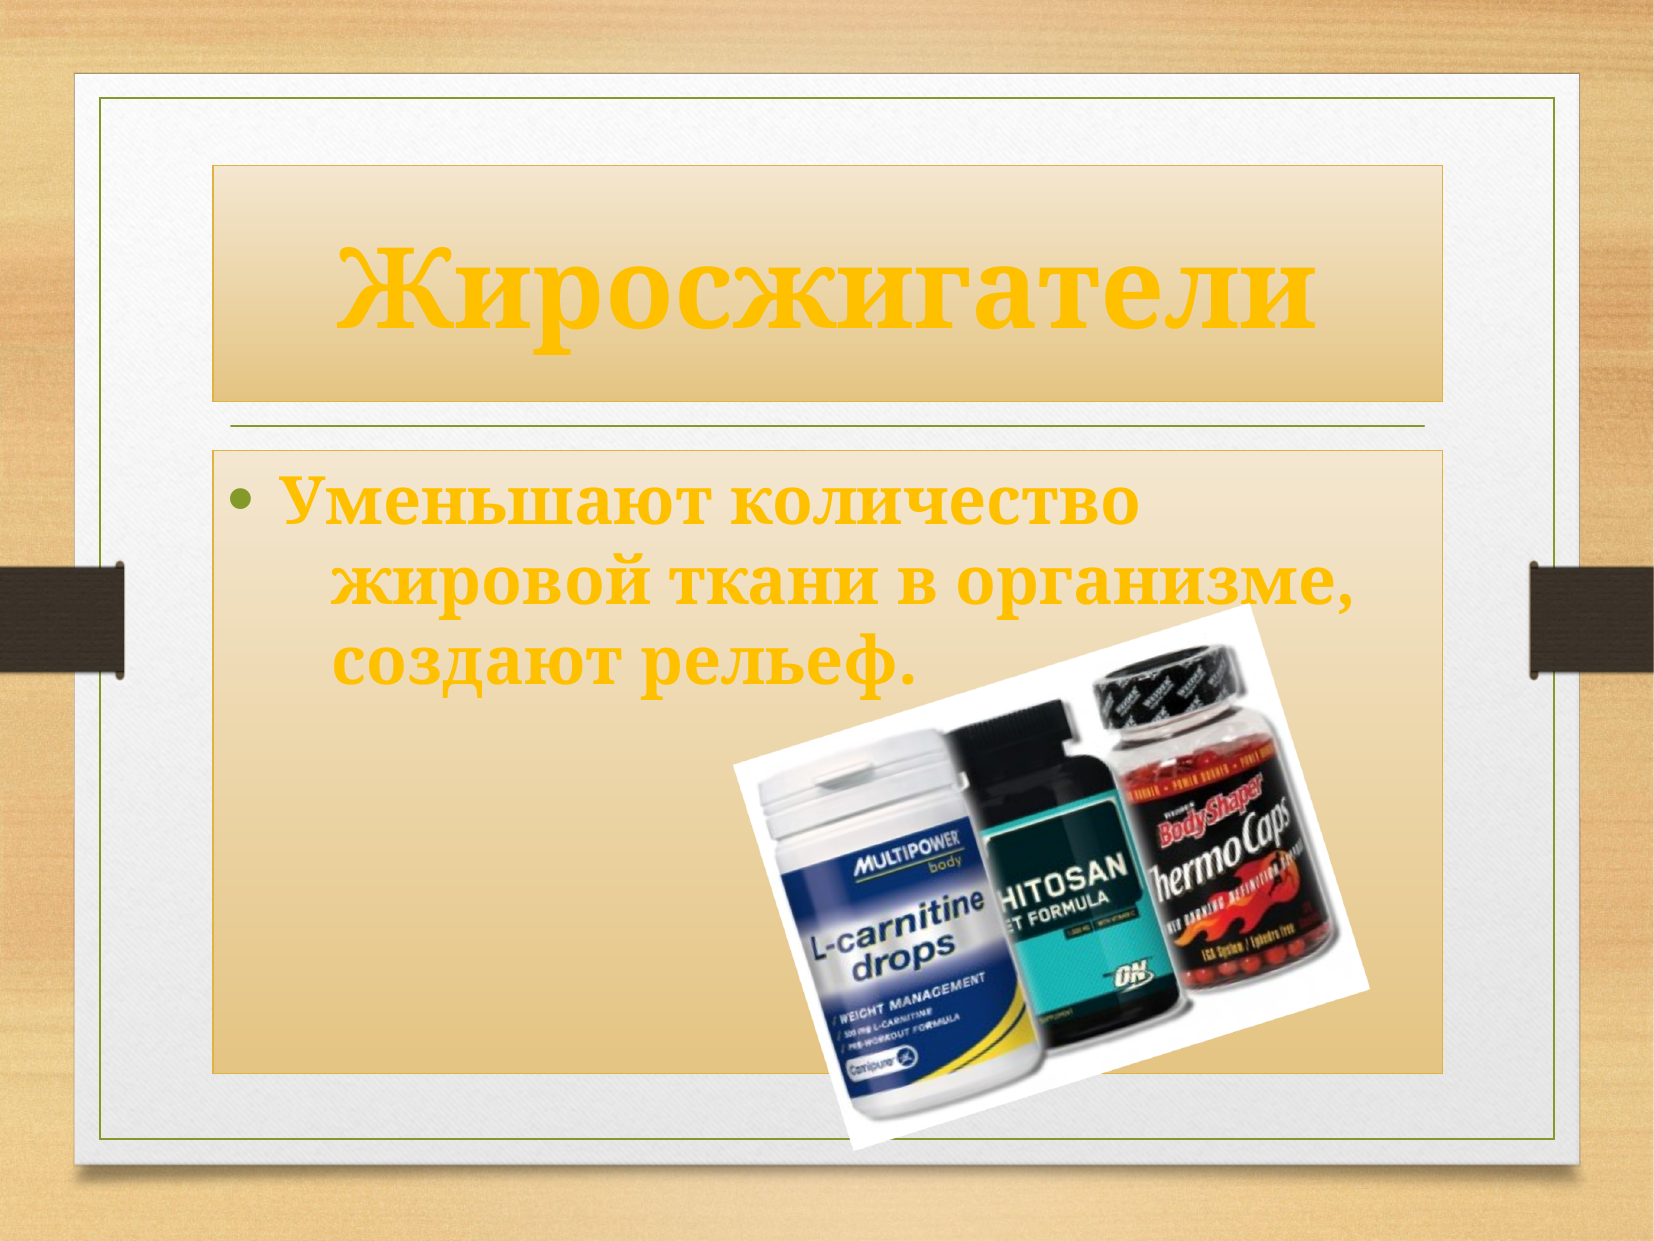

# Жиросжигатели
Уменьшают количество жировой ткани в организме, создают рельеф.